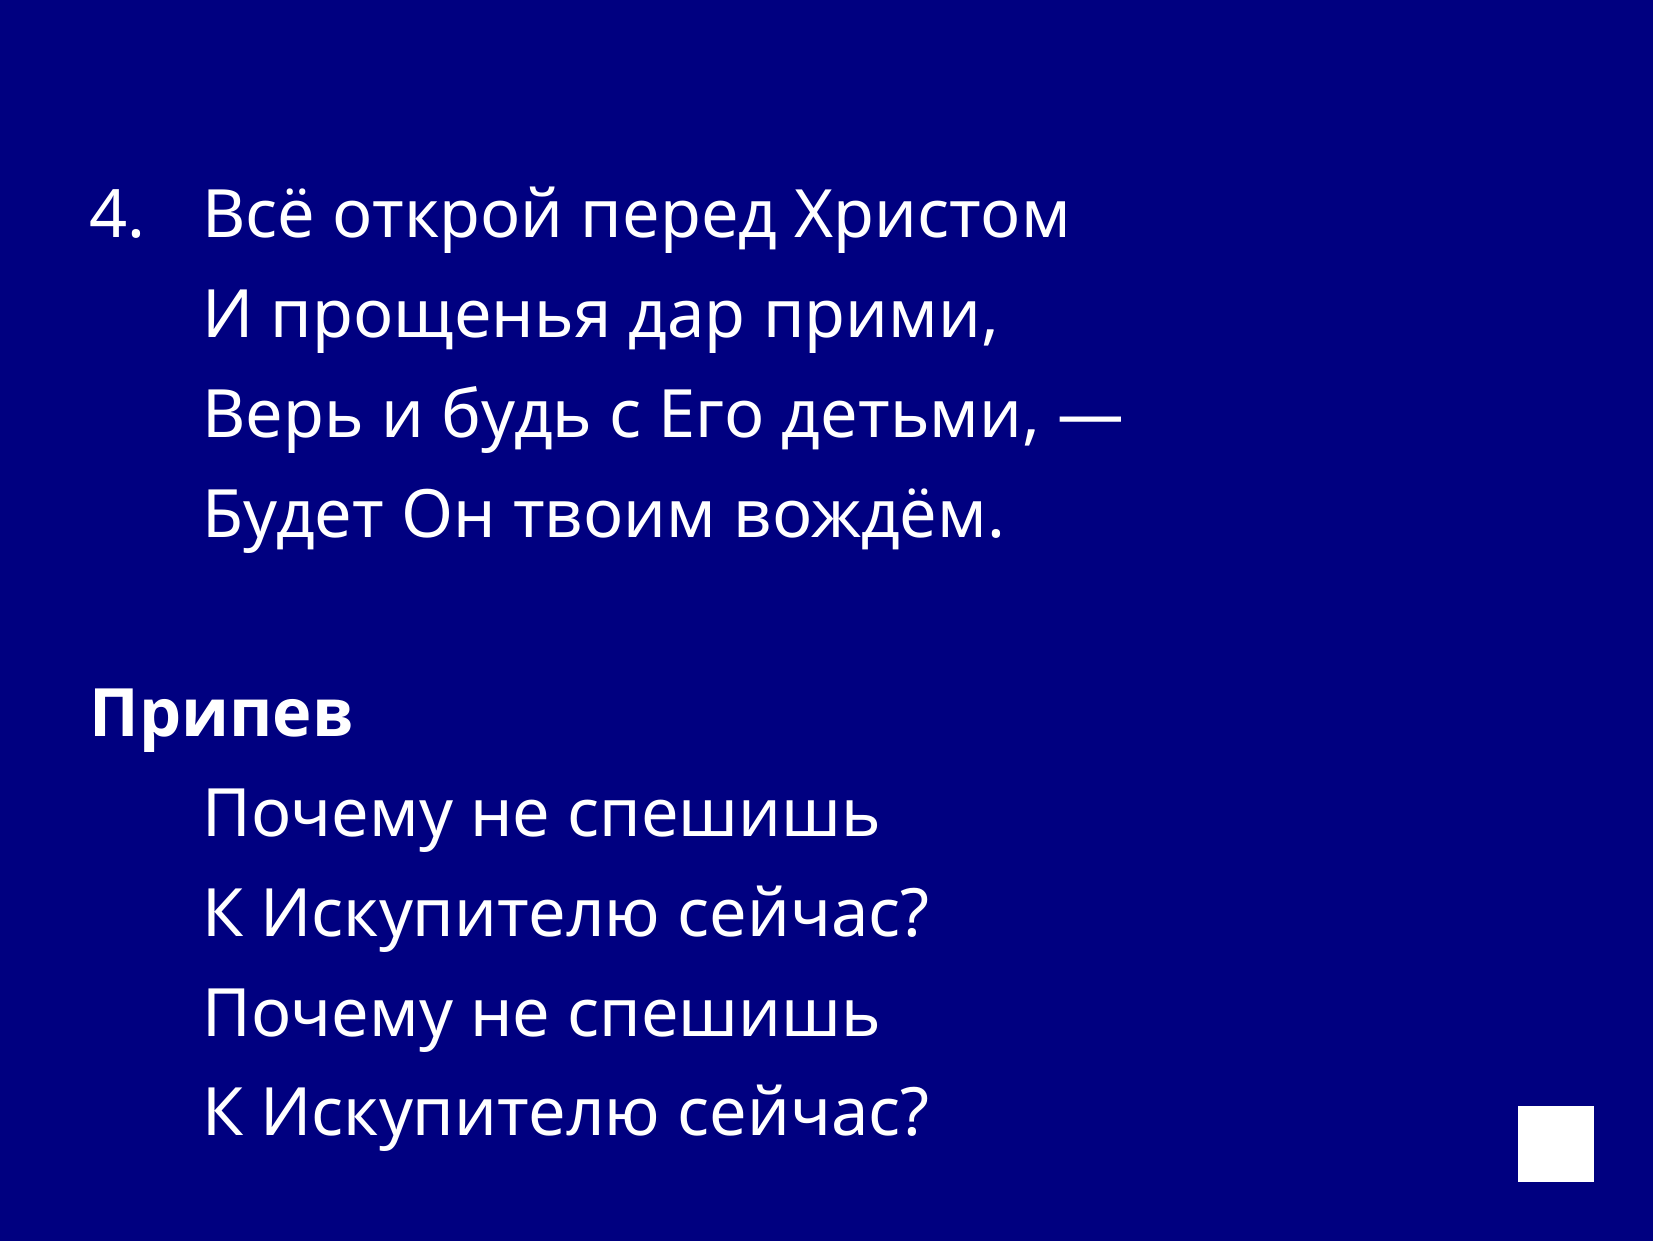

4.	Всё открой перед Христом
	И прощенья дар прими,
	Верь и будь с Его детьми, —
	Будет Он твоим вождём.
Припев
	Почему не спешишь
	К Искупителю сейчас?
	Почему не спешишь
	К Искупителю сейчас?